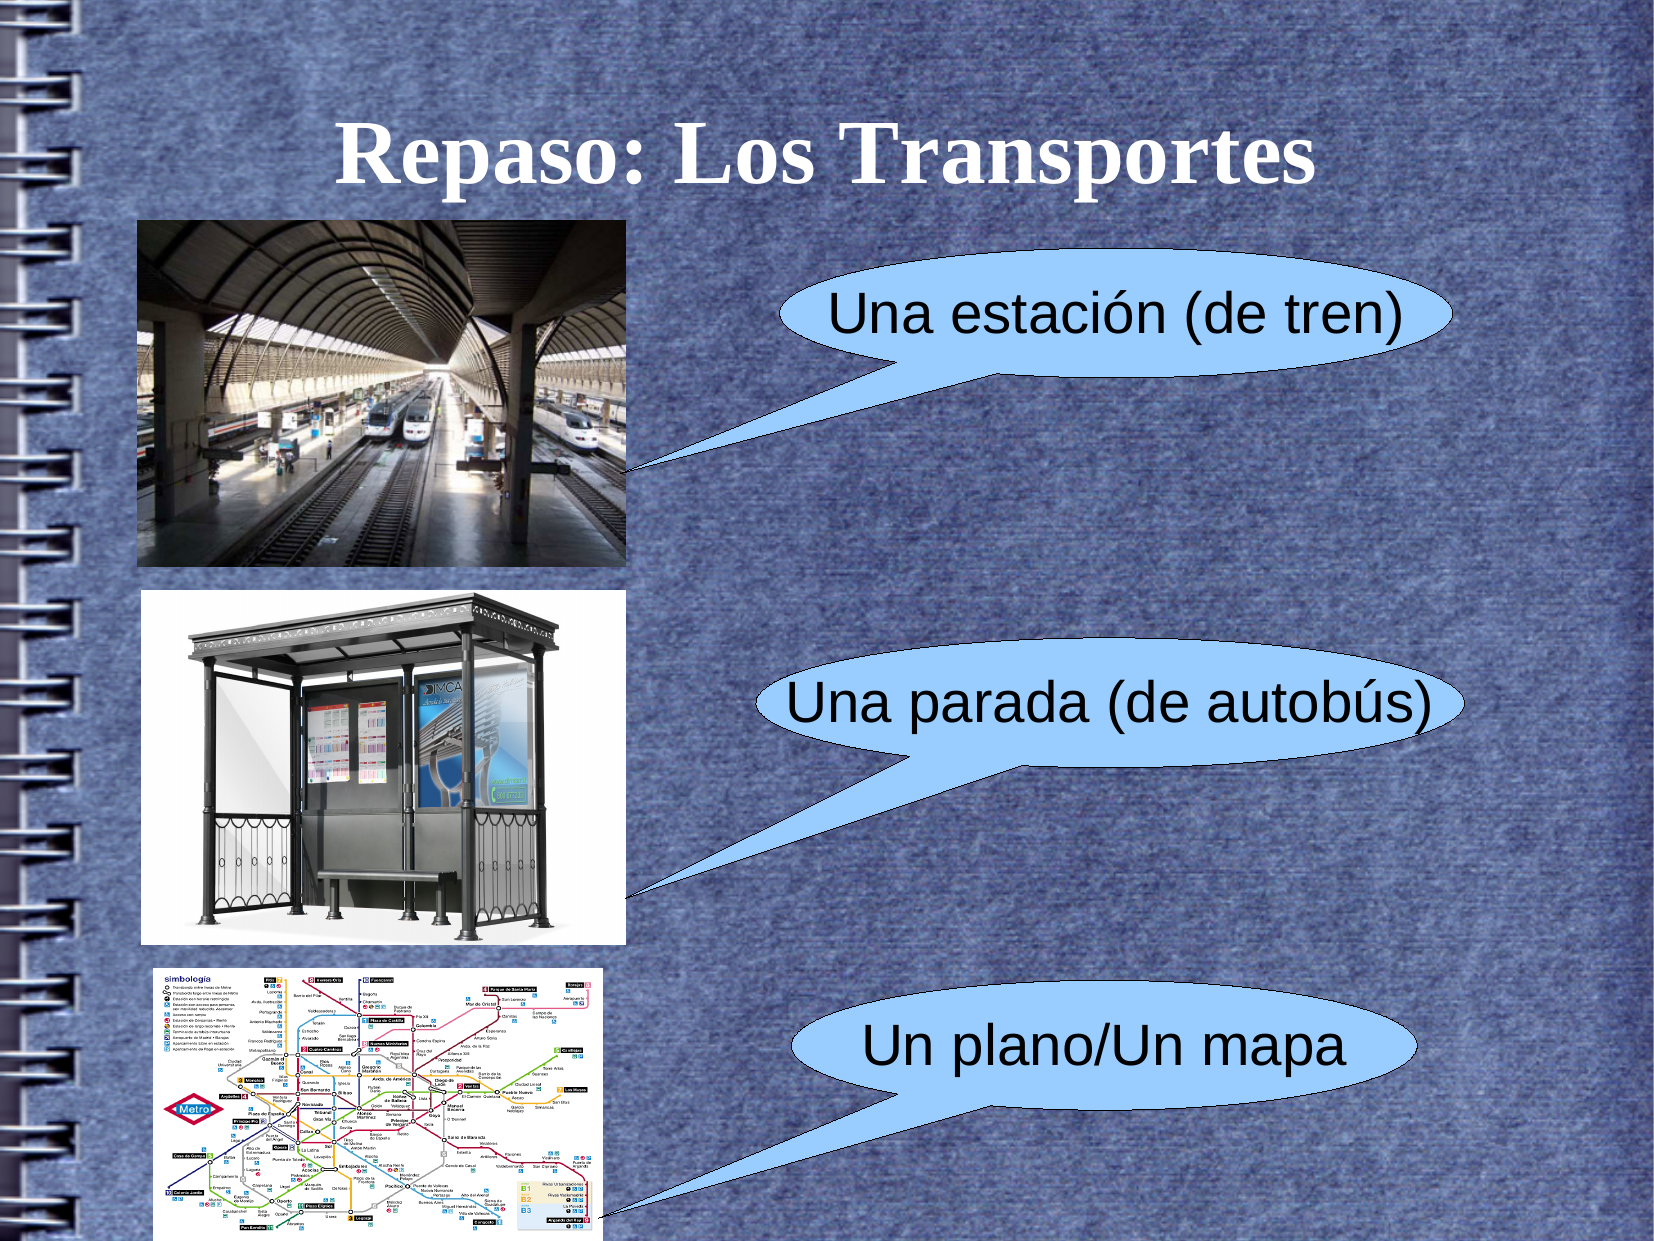

# Repaso: Los Transportes
Una estación (de tren)
Una parada (de autobús)
Un plano/Un mapa